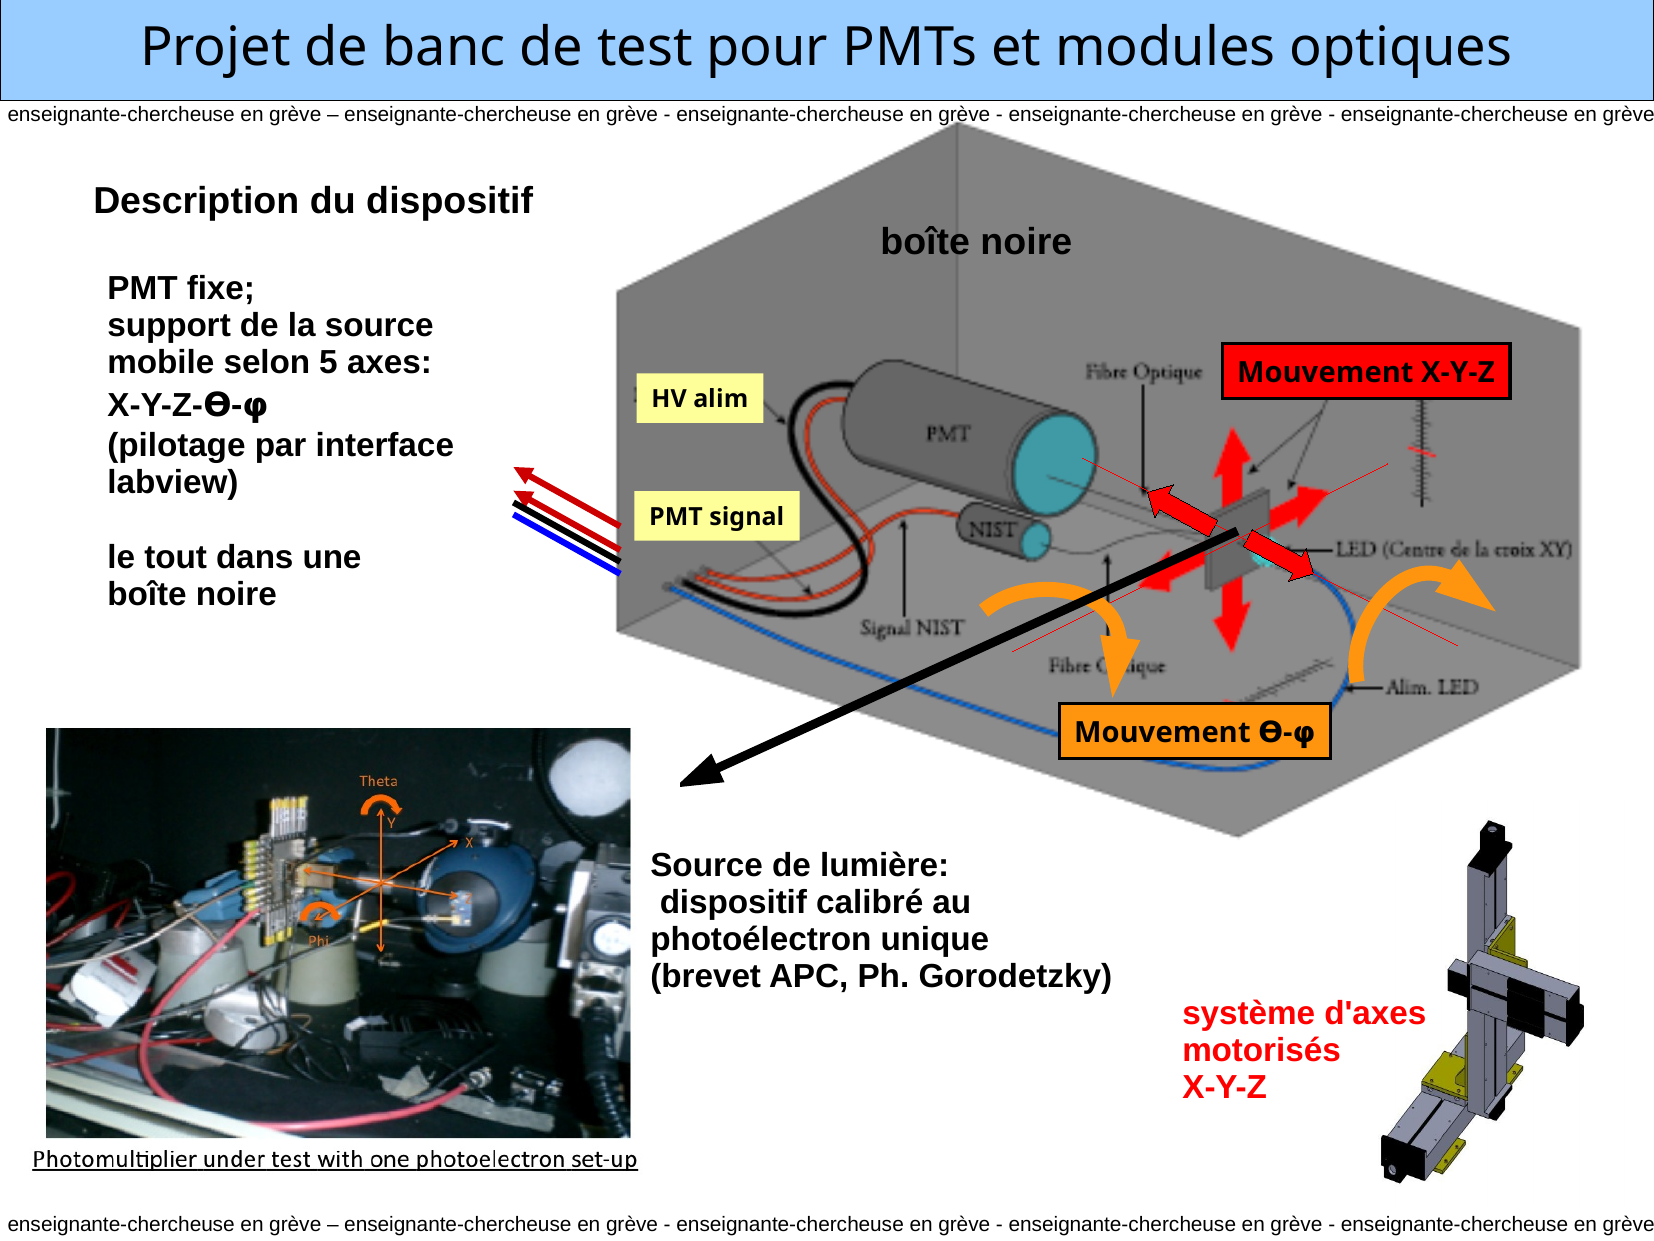

Projet de banc de test pour PMTs et modules optiques
enseignante-chercheuse en grève – enseignante-chercheuse en grève - enseignante-chercheuse en grève - enseignante-chercheuse en grève - enseignante-chercheuse en grève -
θ-φ movement
Description du dispositif
boîte noire
PMT fixe;
support de la source
mobile selon 5 axes:
X-Y-Z-ϴ-φ
(pilotage par interface
labview)
le tout dans une
boîte noire
Black box
Mouvement X-Y-Z
HV alim
PMT signal
Mouvement ϴ-φ
Source de lumière:
 dispositif calibré au
photoélectron unique
(brevet APC, Ph. Gorodetzky)
système d'axes
motorisés
X-Y-Z
enseignante-chercheuse en grève – enseignante-chercheuse en grève - enseignante-chercheuse en grève - enseignante-chercheuse en grève - enseignante-chercheuse en grève -